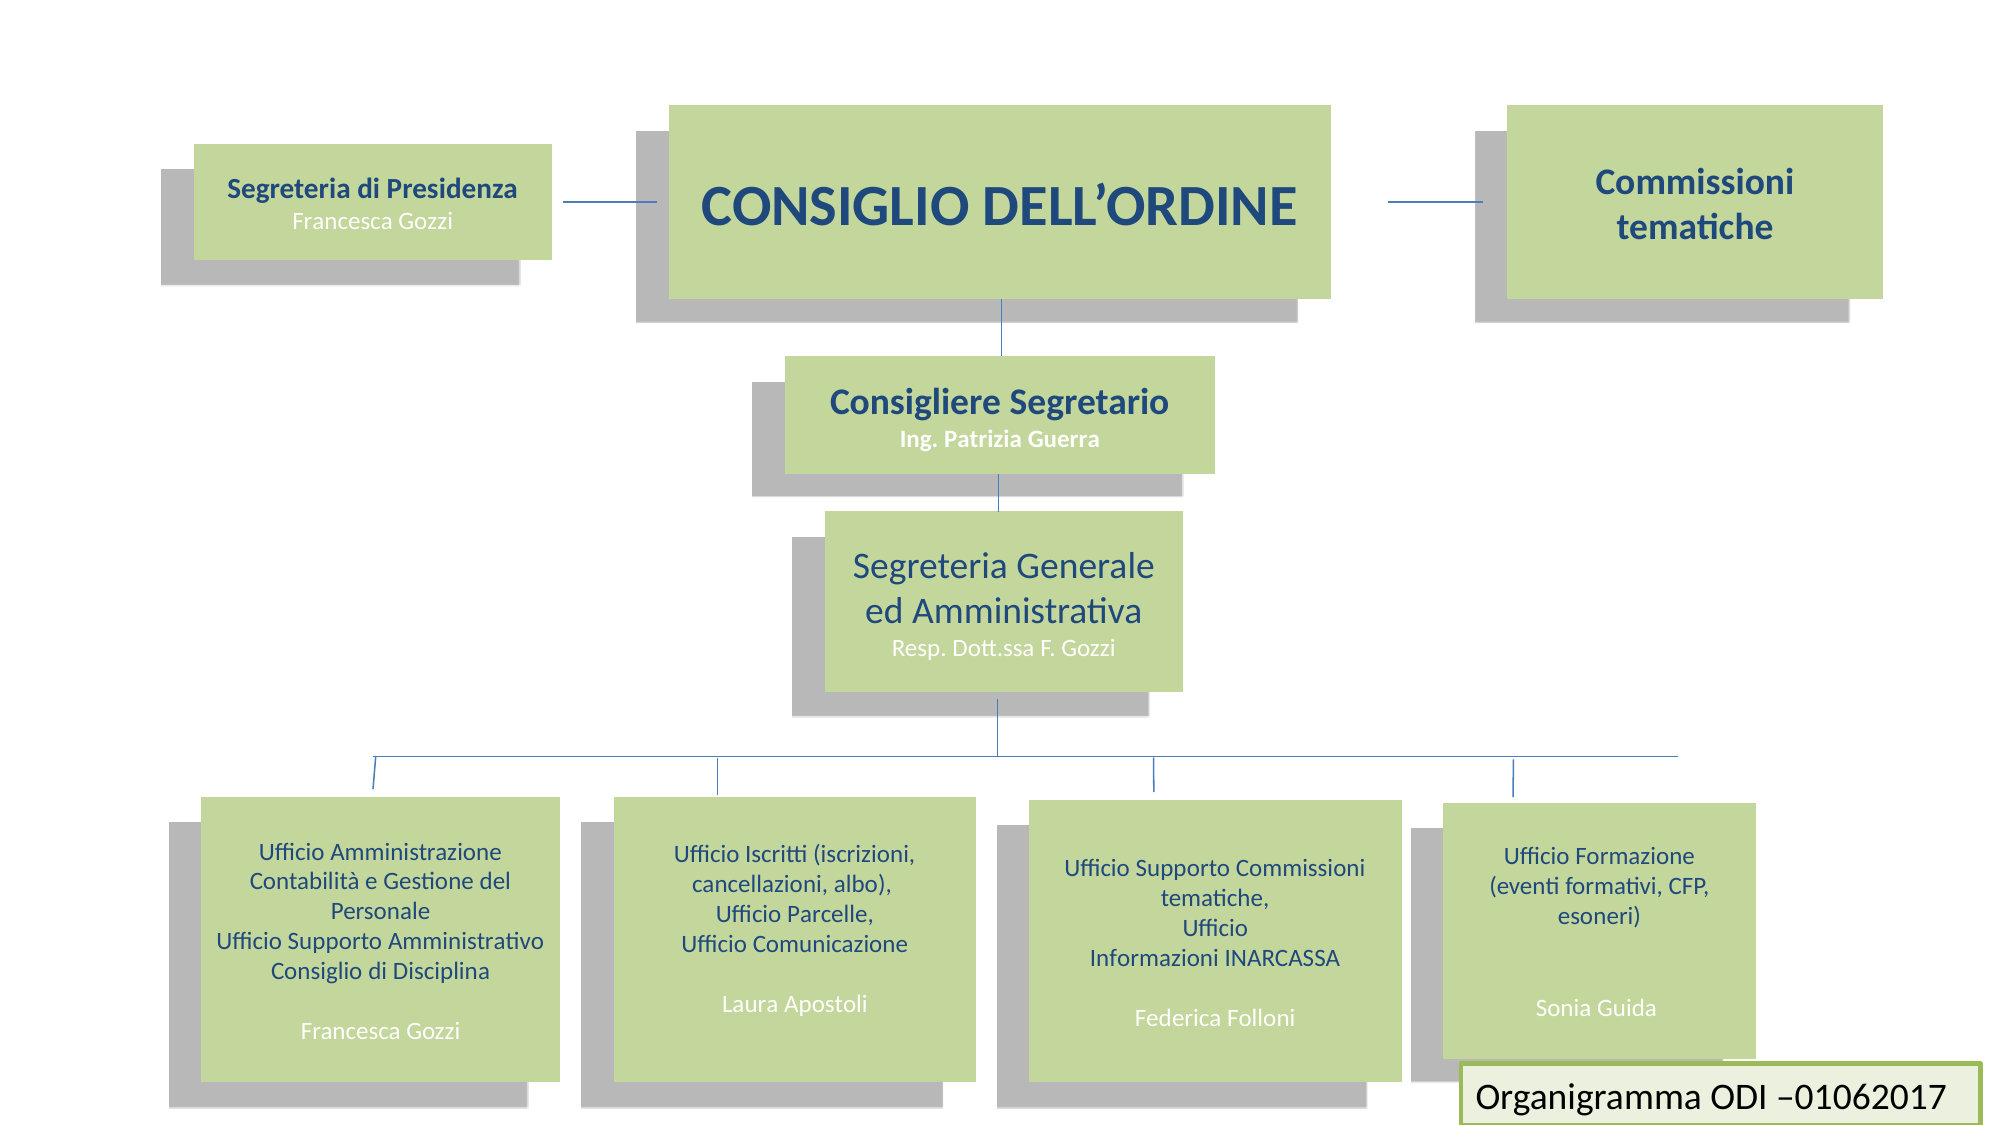

Consiglio dell’Ordine
Commissioni tematiche
Segreteria di Presidenza
Francesca Gozzi
Consigliere Segretario
Ing. Patrizia Guerra
Segreteria Generale ed Amministrativa
Resp. Dott.ssa F. Gozzi
Ufficio Amministrazione
Contabilità e Gestione del Personale
Ufficio Supporto Amministrativo Consiglio di Disciplina
Francesca Gozzi
Ufficio Iscritti (iscrizioni, cancellazioni, albo),
Ufficio Parcelle,
Ufficio Comunicazione
Laura Apostoli
Ufficio Supporto Commissioni tematiche,
Ufficio
Informazioni INARCASSA
Federica Folloni
Ufficio Formazione
(eventi formativi, CFP, esoneri)
Sonia Guida
Organigramma ODI –01062017